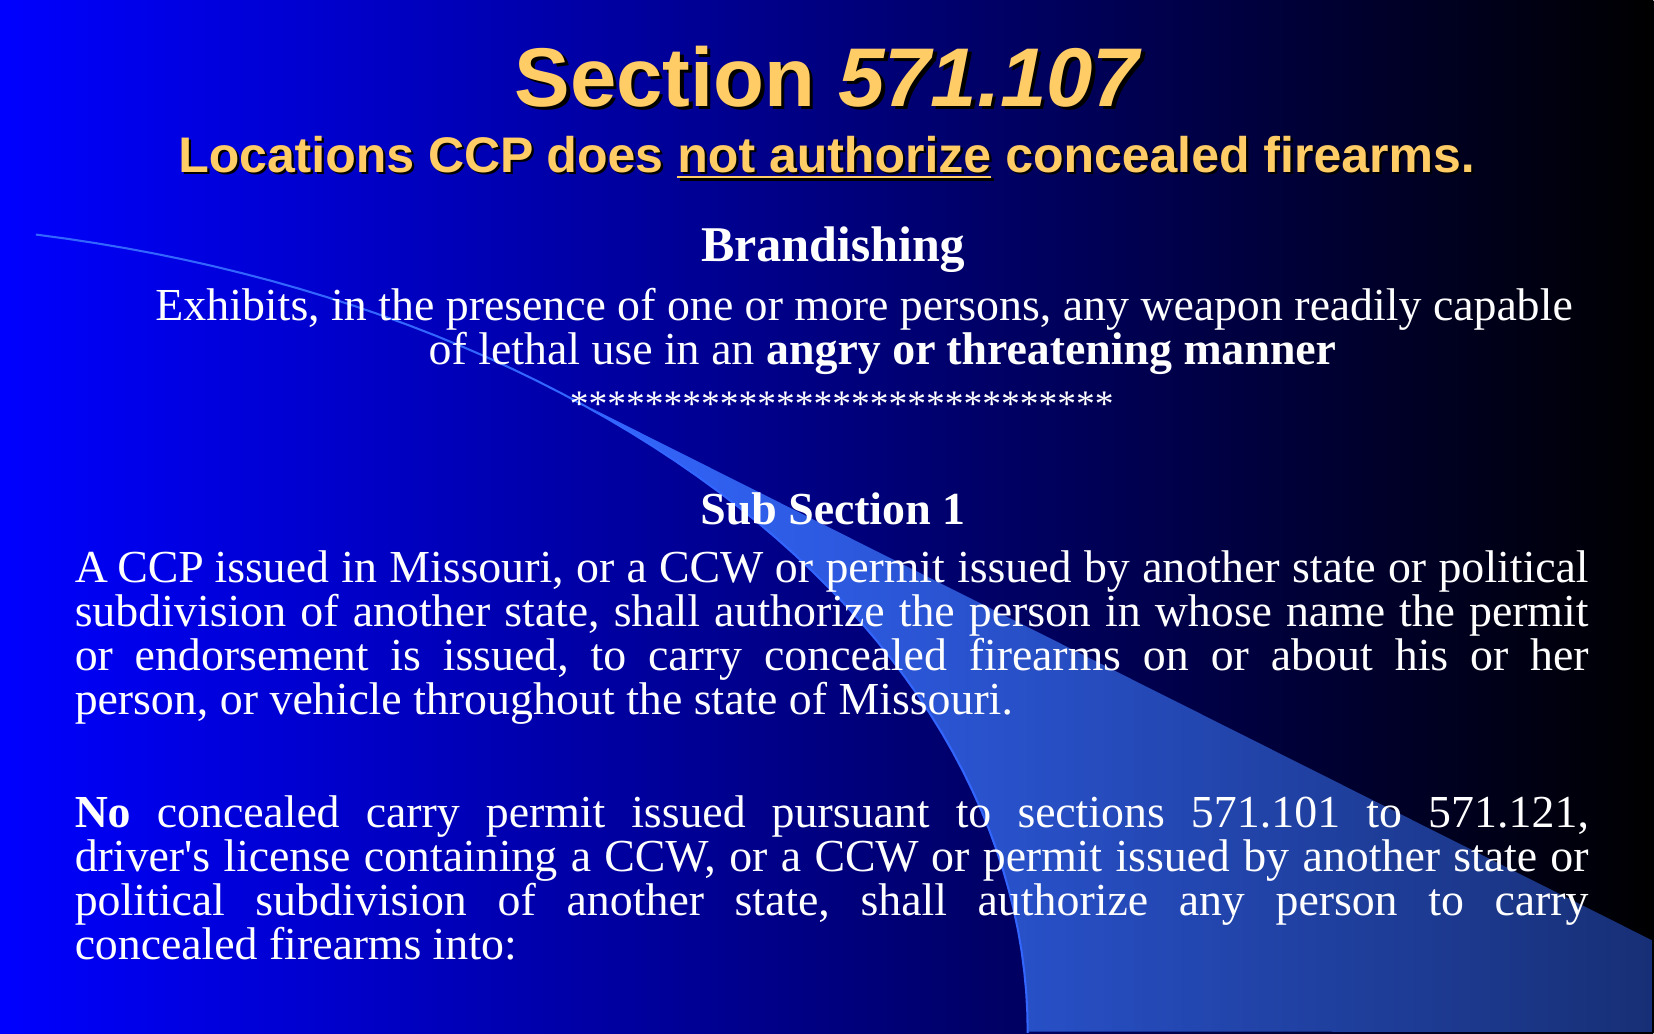

# Section 571.107 Locations CCP does not authorize concealed firearms.
Brandishing
 Exhibits, in the presence of one or more persons, any weapon readily capable of lethal use in an angry or threatening manner
 *****************************
Sub Section 1
A CCP issued in Missouri, or a CCW or permit issued by another state or political subdivision of another state, shall authorize the person in whose name the permit or endorsement is issued, to carry concealed firearms on or about his or her person, or vehicle throughout the state of Missouri.
No concealed carry permit issued pursuant to sections 571.101 to 571.121, driver's license containing a CCW, or a CCW or permit issued by another state or political subdivision of another state, shall authorize any person to carry concealed firearms into: